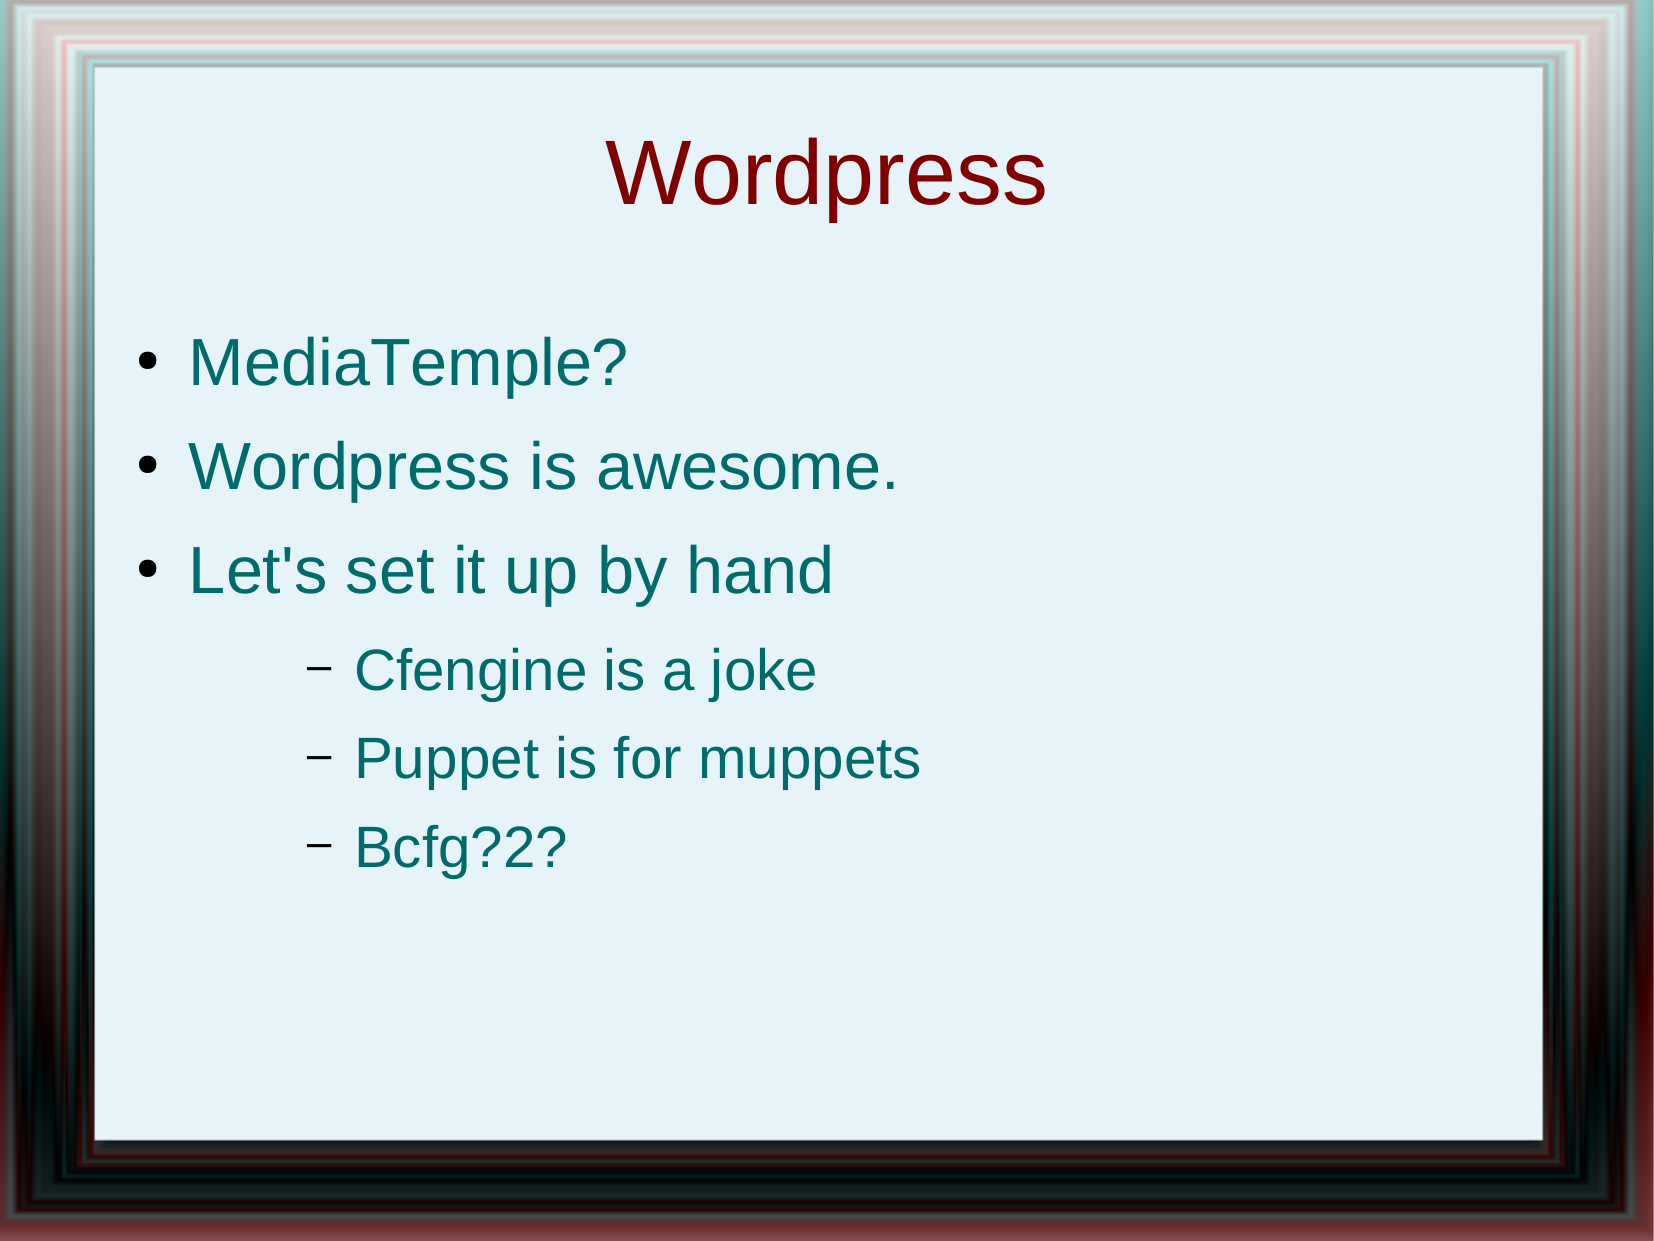

# Wordpress
MediaTemple?
Wordpress is awesome.
Let's set it up by hand
Cfengine is a joke
Puppet is for muppets
Bcfg?2?